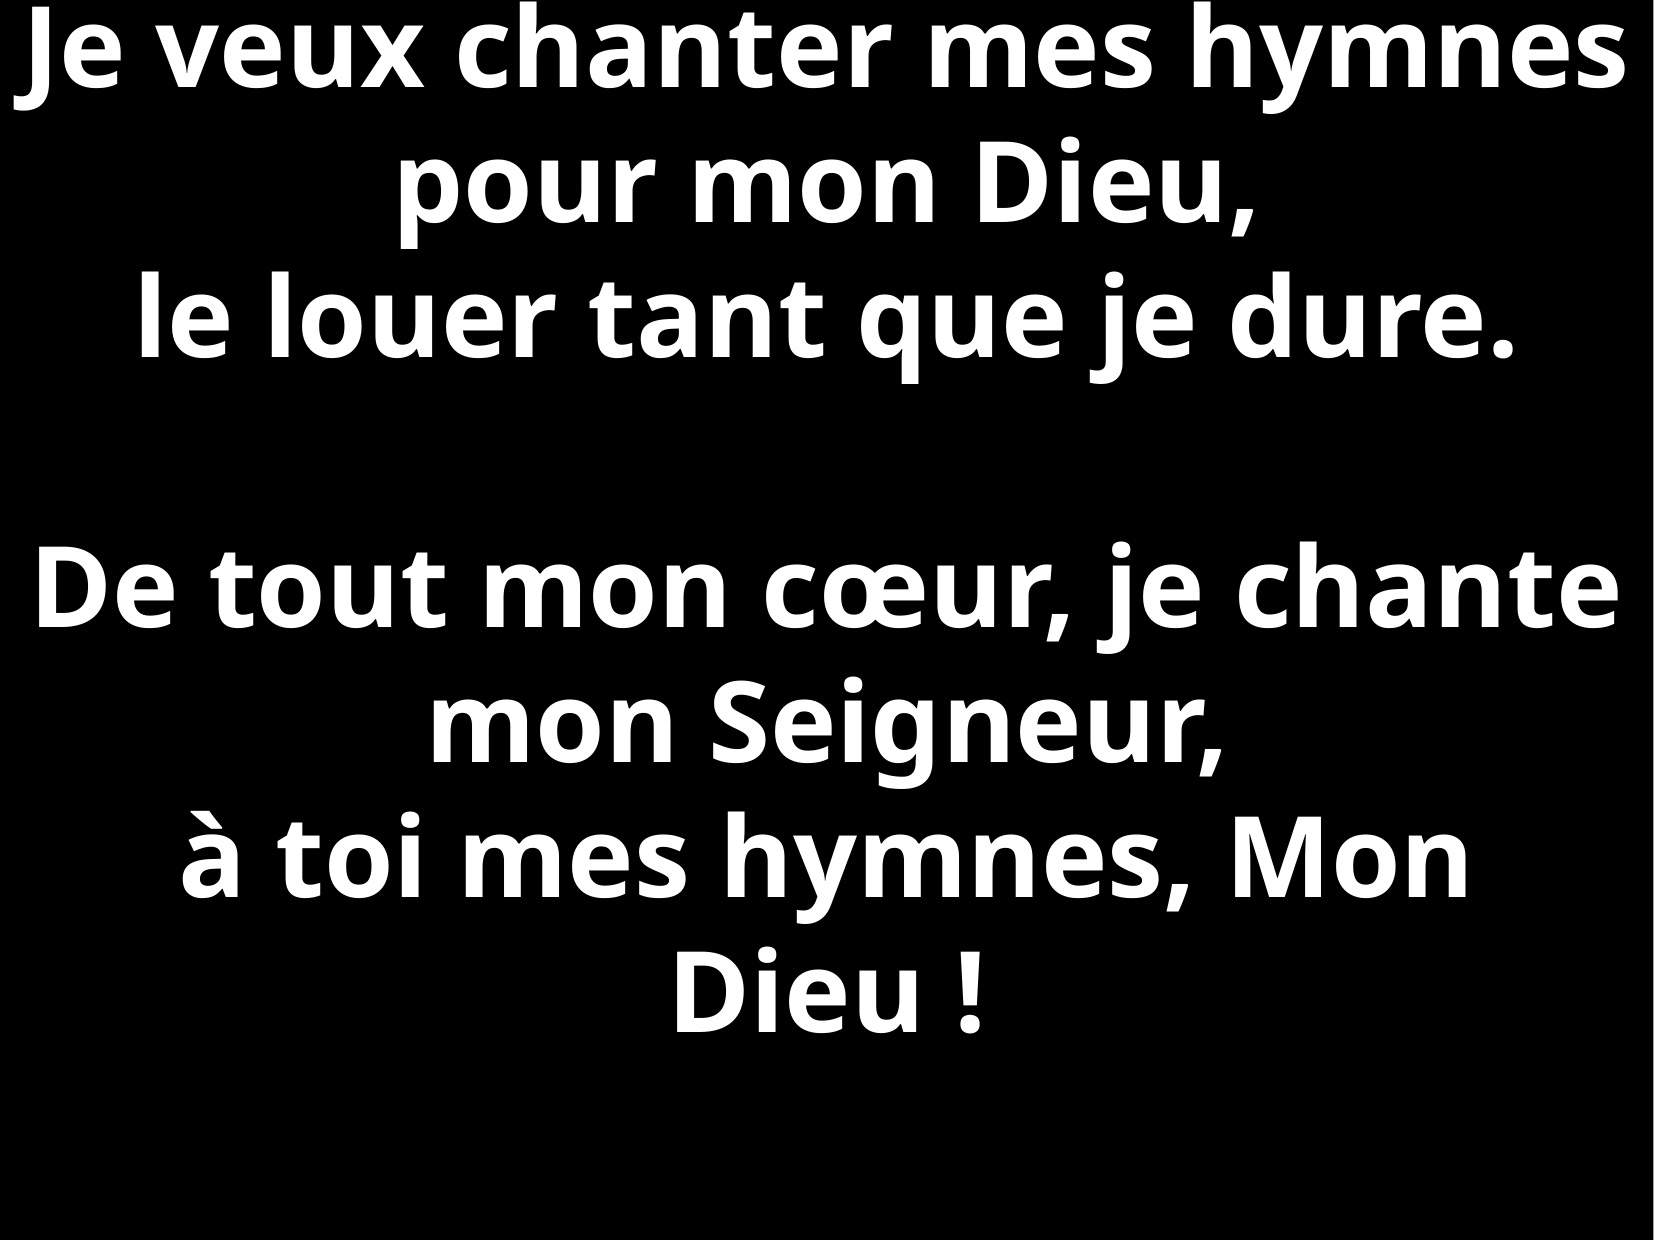

Je veux chanter mes hymnes pour mon Dieu,
le louer tant que je dure.
De tout mon cœur, je chante mon Seigneur,
à toi mes hymnes, Mon Dieu !